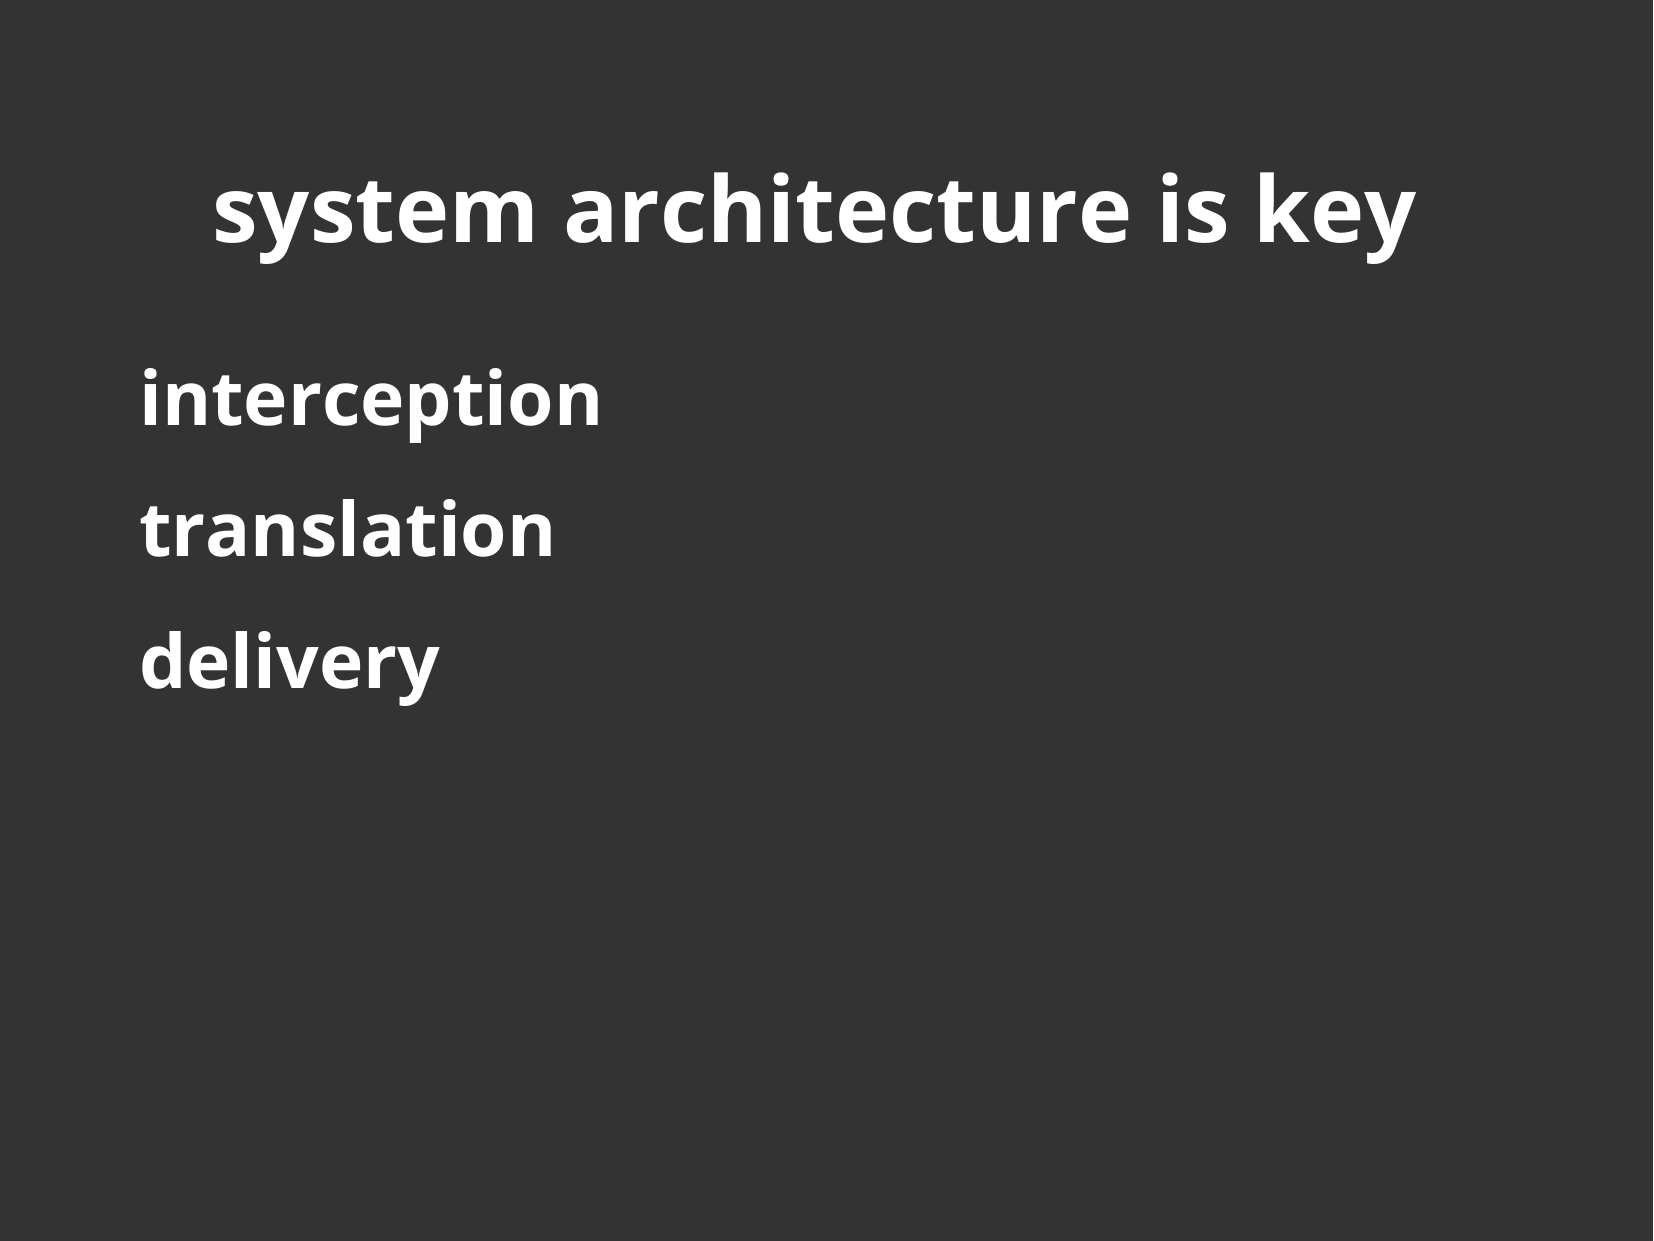

# system architecture is key
interception
translation
delivery